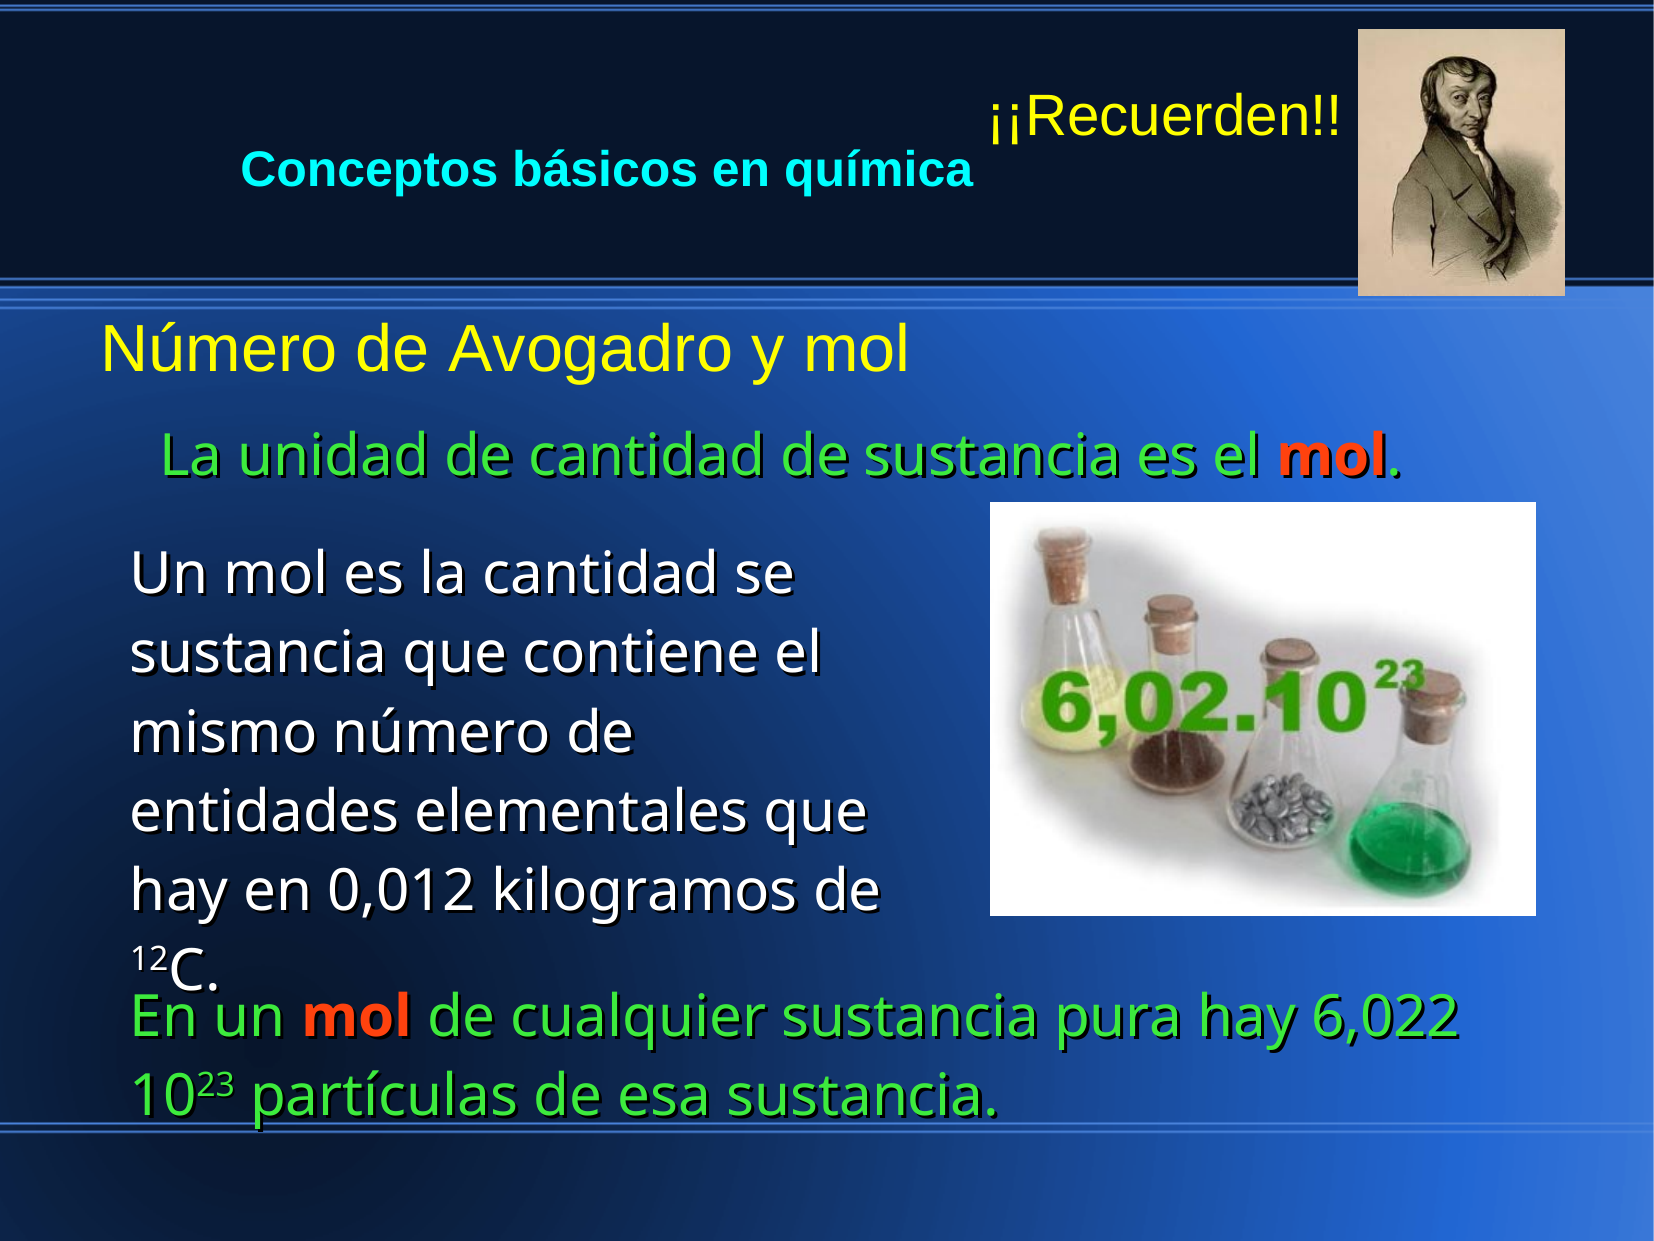

¡¡Recuerden!!
Conceptos básicos en química
# Número de Avogadro y mol
La unidad de cantidad de sustancia es el mol.
Un mol es la cantidad se sustancia que contiene el mismo número de entidades elementales que hay en 0,012 kilogramos de 12C.
En un mol de cualquier sustancia pura hay 6,022 1023 partículas de esa sustancia.